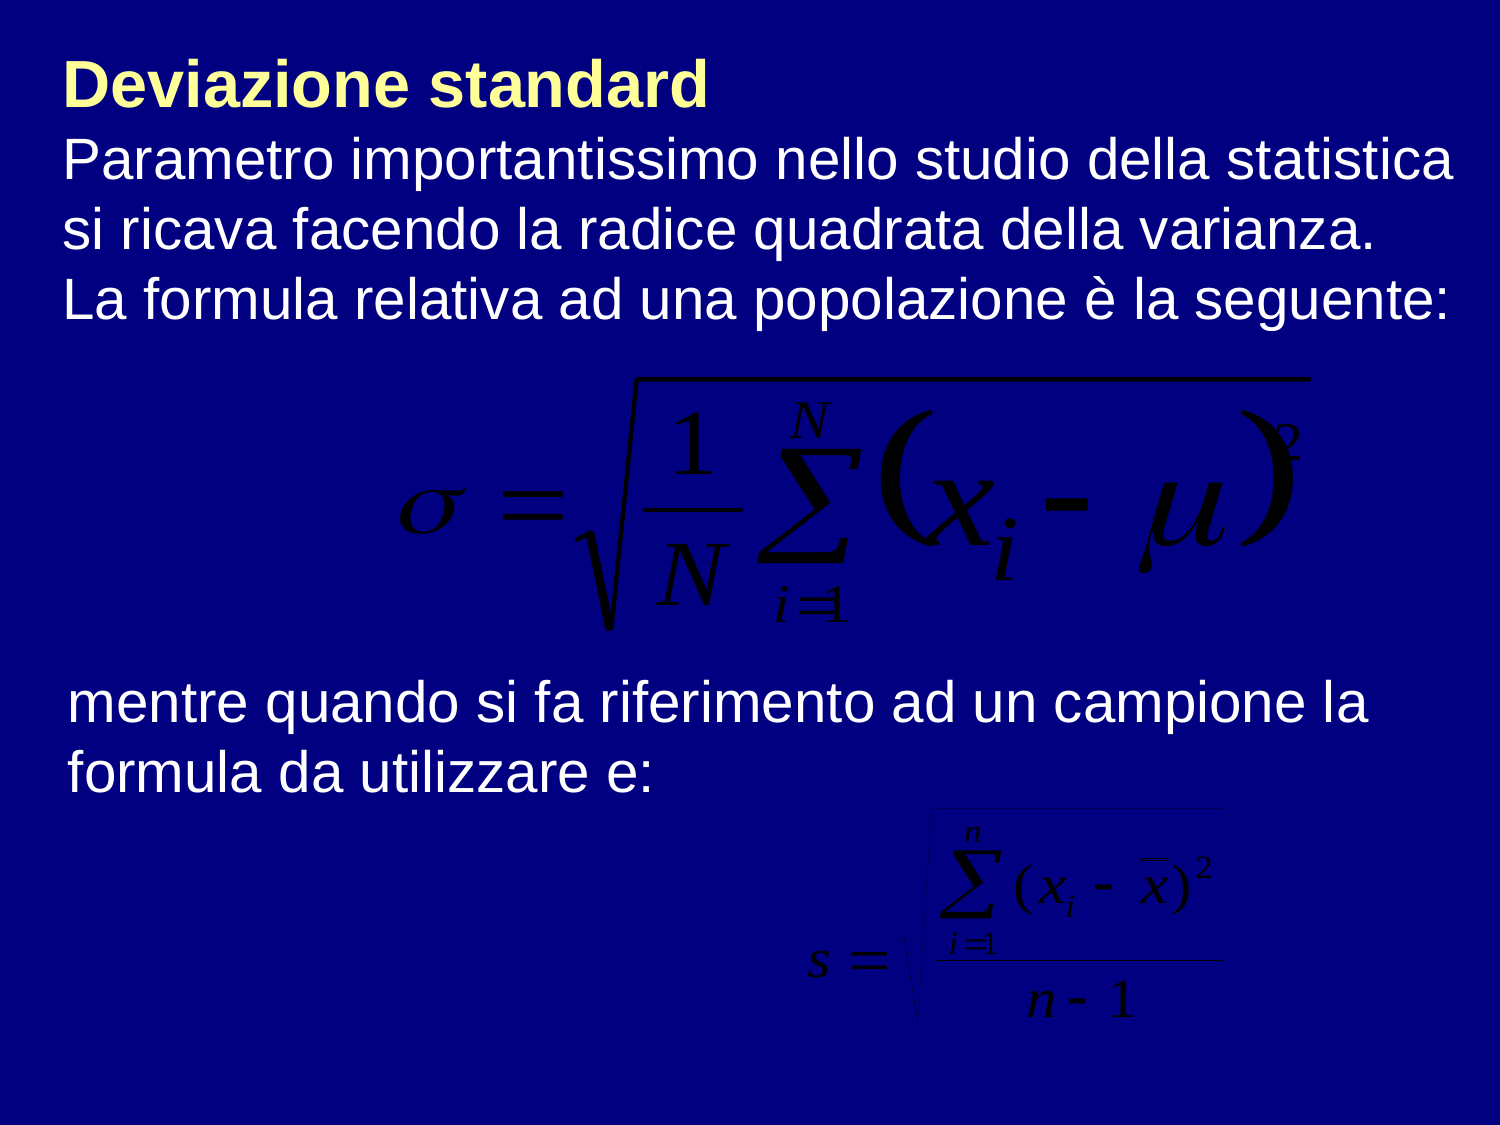

Deviazione standard
Parametro importantissimo nello studio della statistica si ricava facendo la radice quadrata della varianza.
La formula relativa ad una popolazione è la seguente:
mentre quando si fa riferimento ad un campione la formula da utilizzare e: